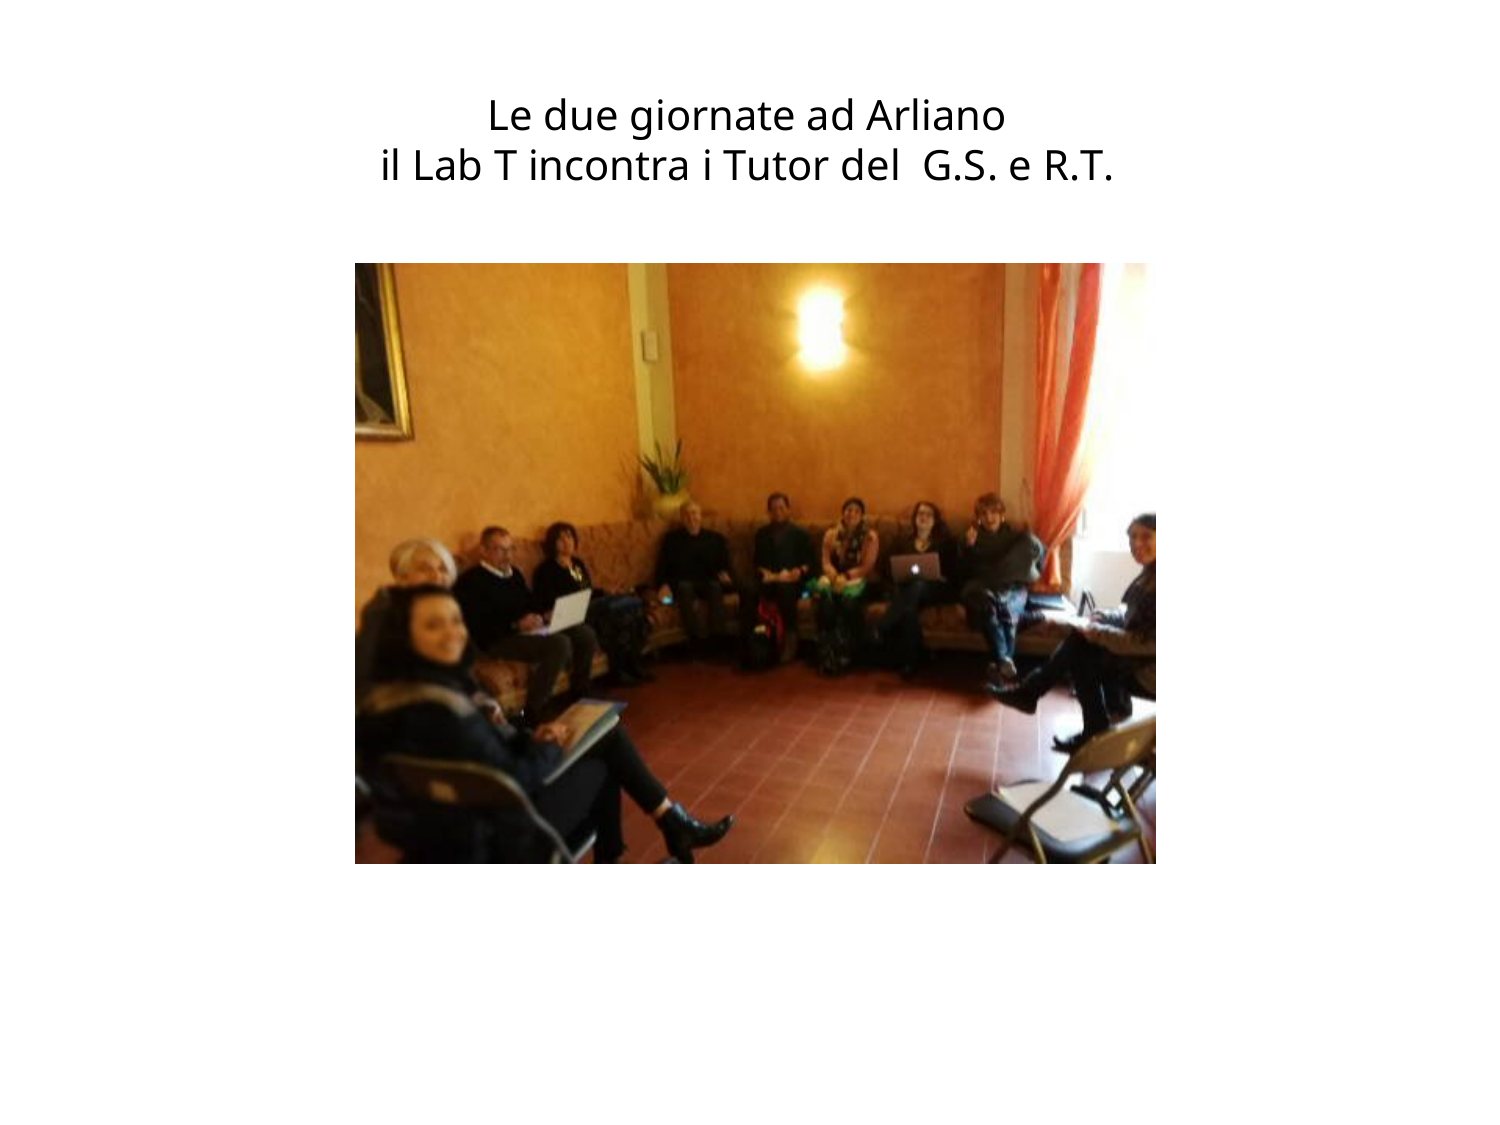

# Le due giornate ad Arliano il Lab T incontra i Tutor del G.S. e R.T.